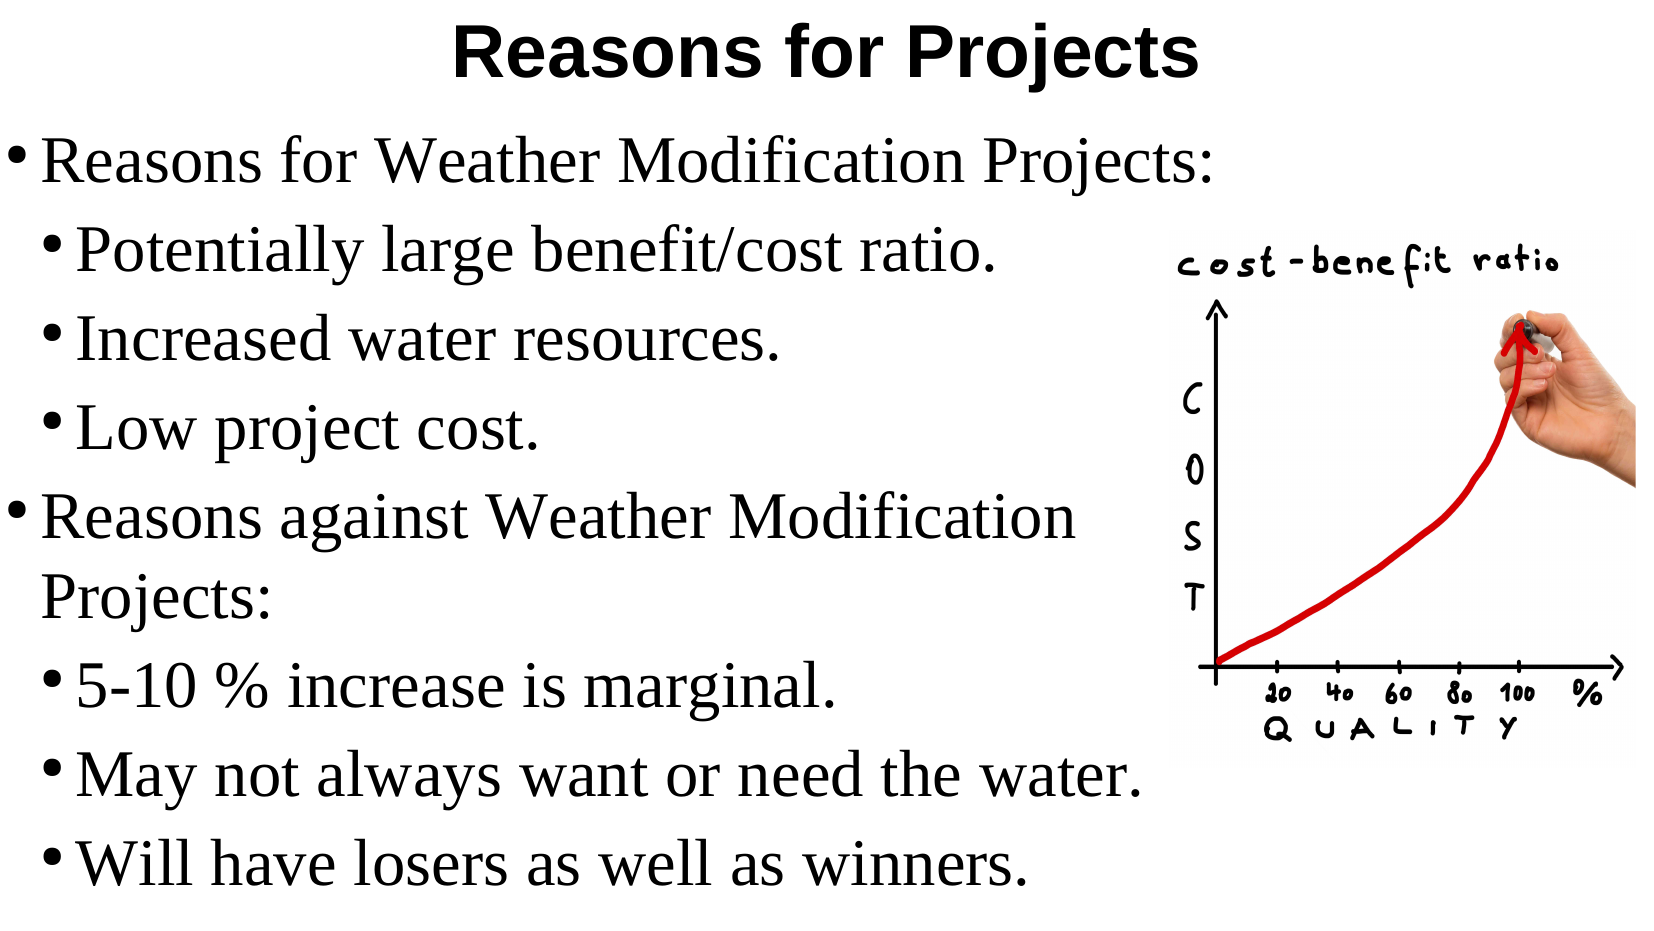

# Reasons for Projects
Reasons for Weather Modification Projects:
Potentially large benefit/cost ratio.
Increased water resources.
Low project cost.
Reasons against Weather Modification Projects:
5-10 % increase is marginal.
May not always want or need the water.
Will have losers as well as winners.